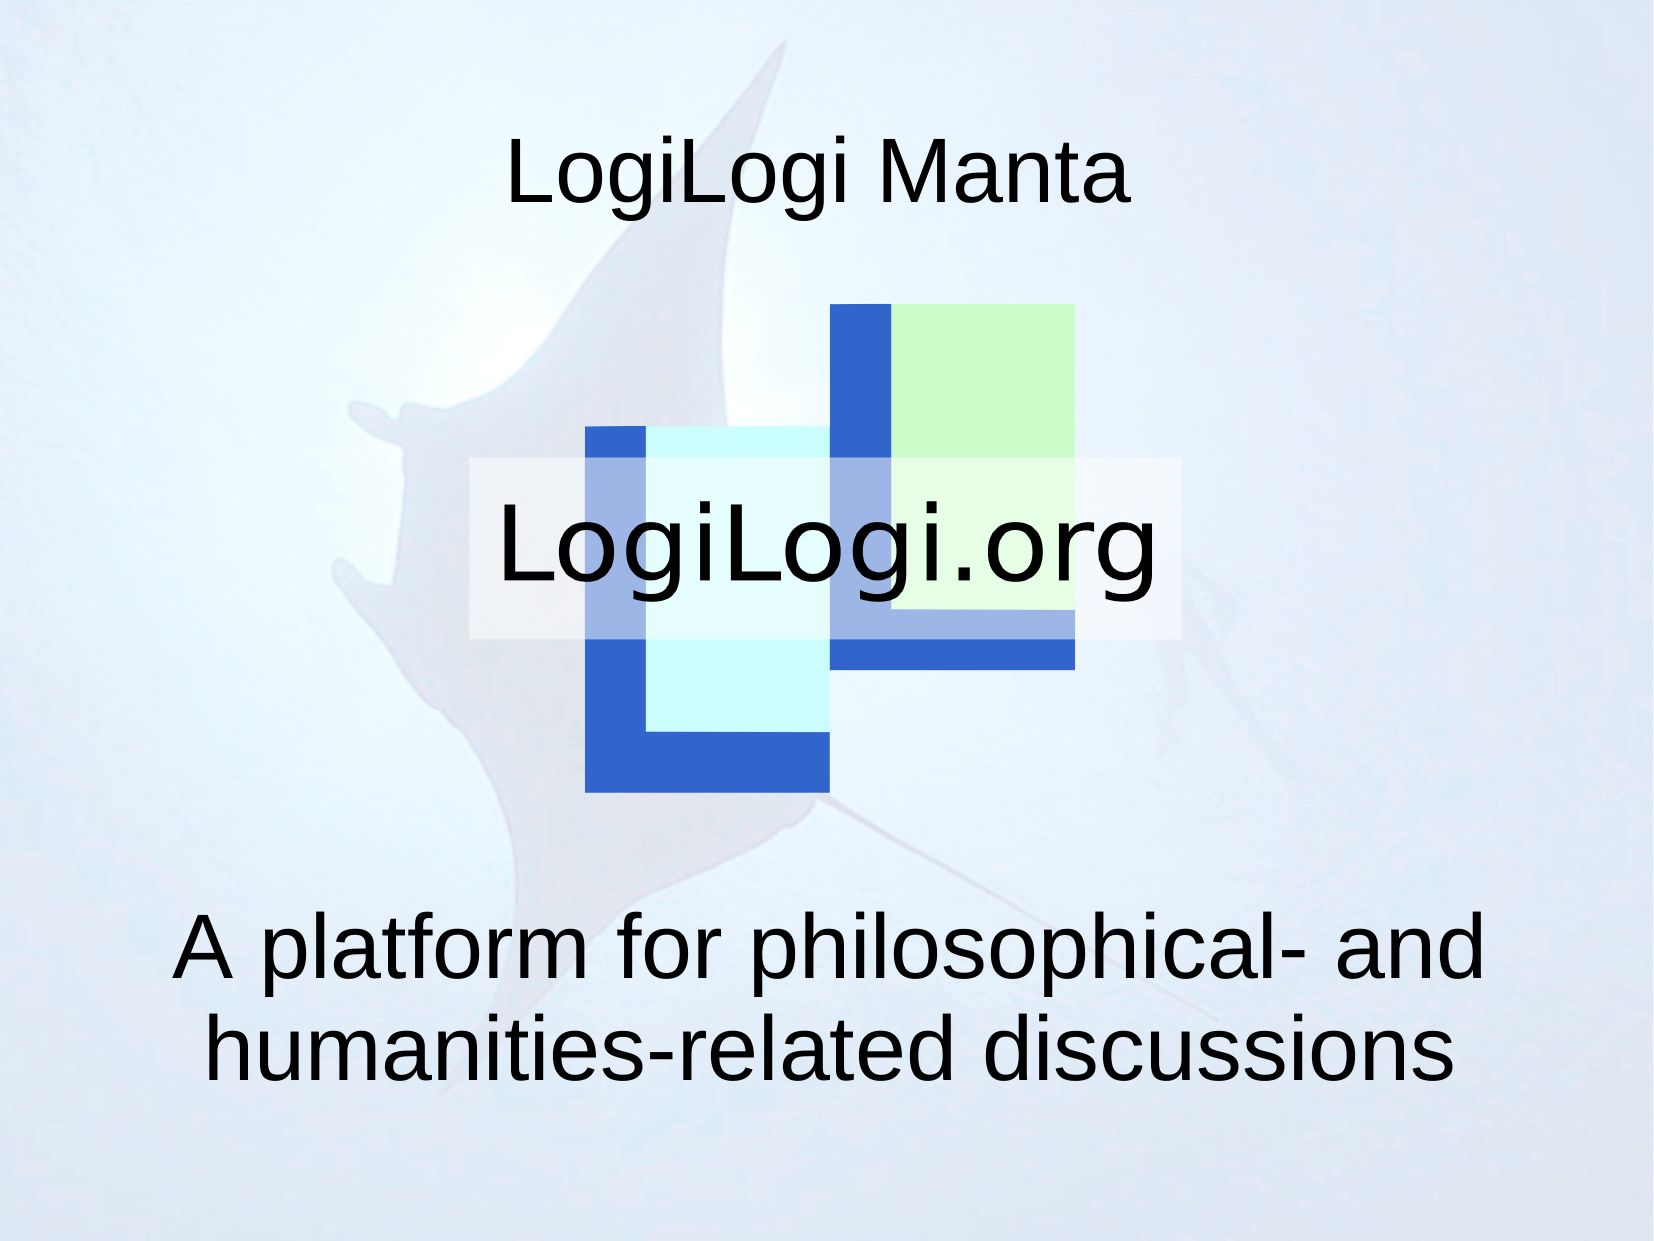

# LogiLogi Manta
A platform for philosophical- and humanities-related discussions